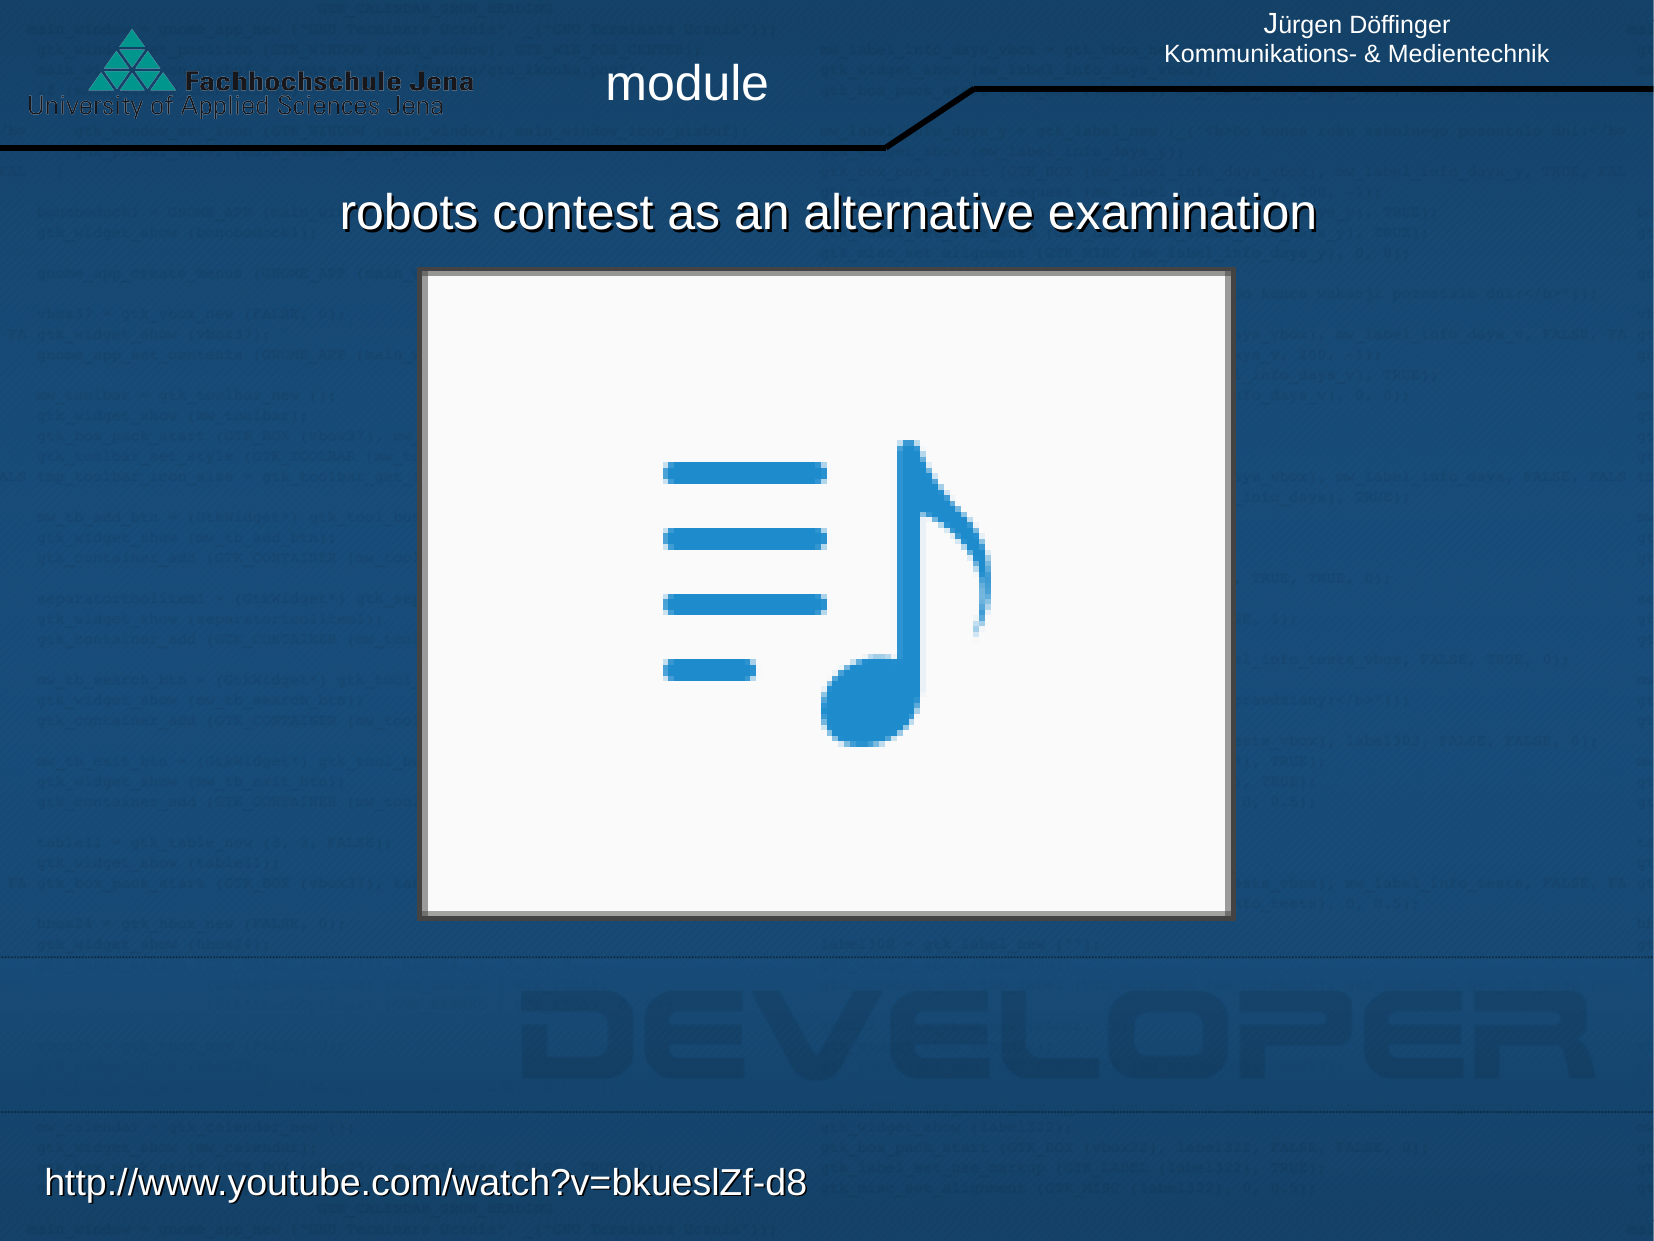

Jürgen Döffinger
Kommunikations- & Medientechnik
module
robots contest as an alternative examination
http://www.youtube.com/watch?v=bkueslZf-d8